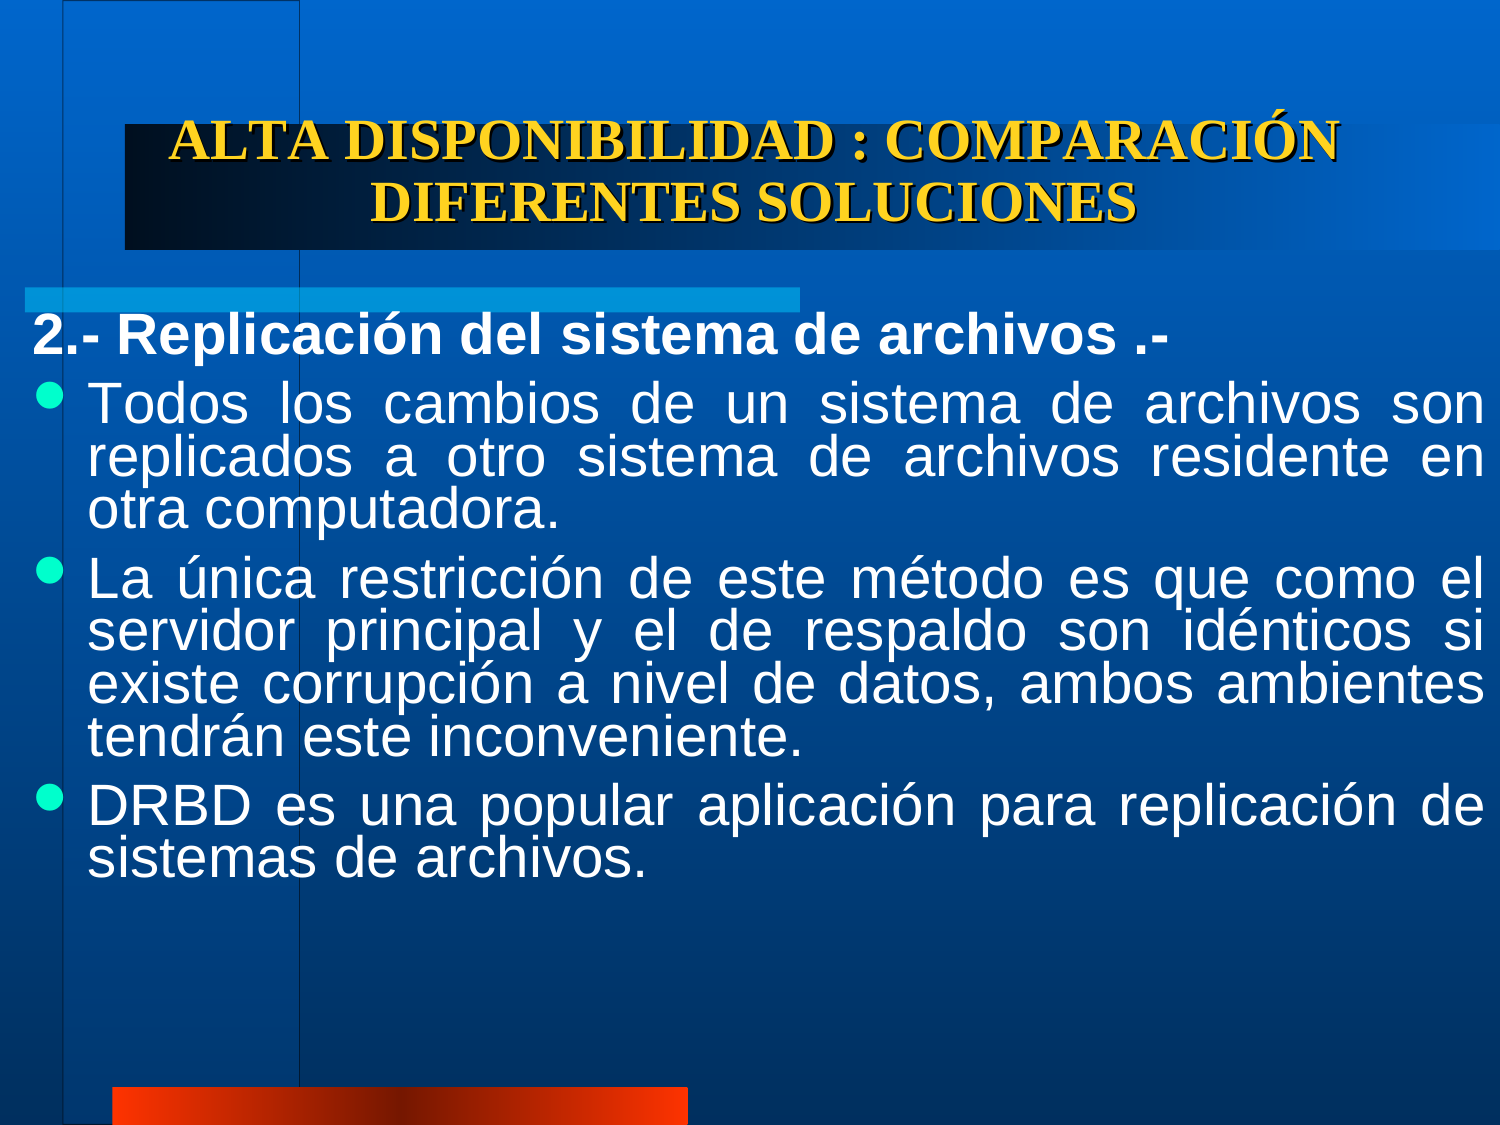

# ALTA DISPONIBILIDAD : COMPARACIÓN DIFERENTES SOLUCIONES
2.- Replicación del sistema de archivos .-
Todos los cambios de un sistema de archivos son replicados a otro sistema de archivos residente en otra computadora.
La única restricción de este método es que como el servidor principal y el de respaldo son idénticos si existe corrupción a nivel de datos, ambos ambientes tendrán este inconveniente.
DRBD es una popular aplicación para replicación de sistemas de archivos.